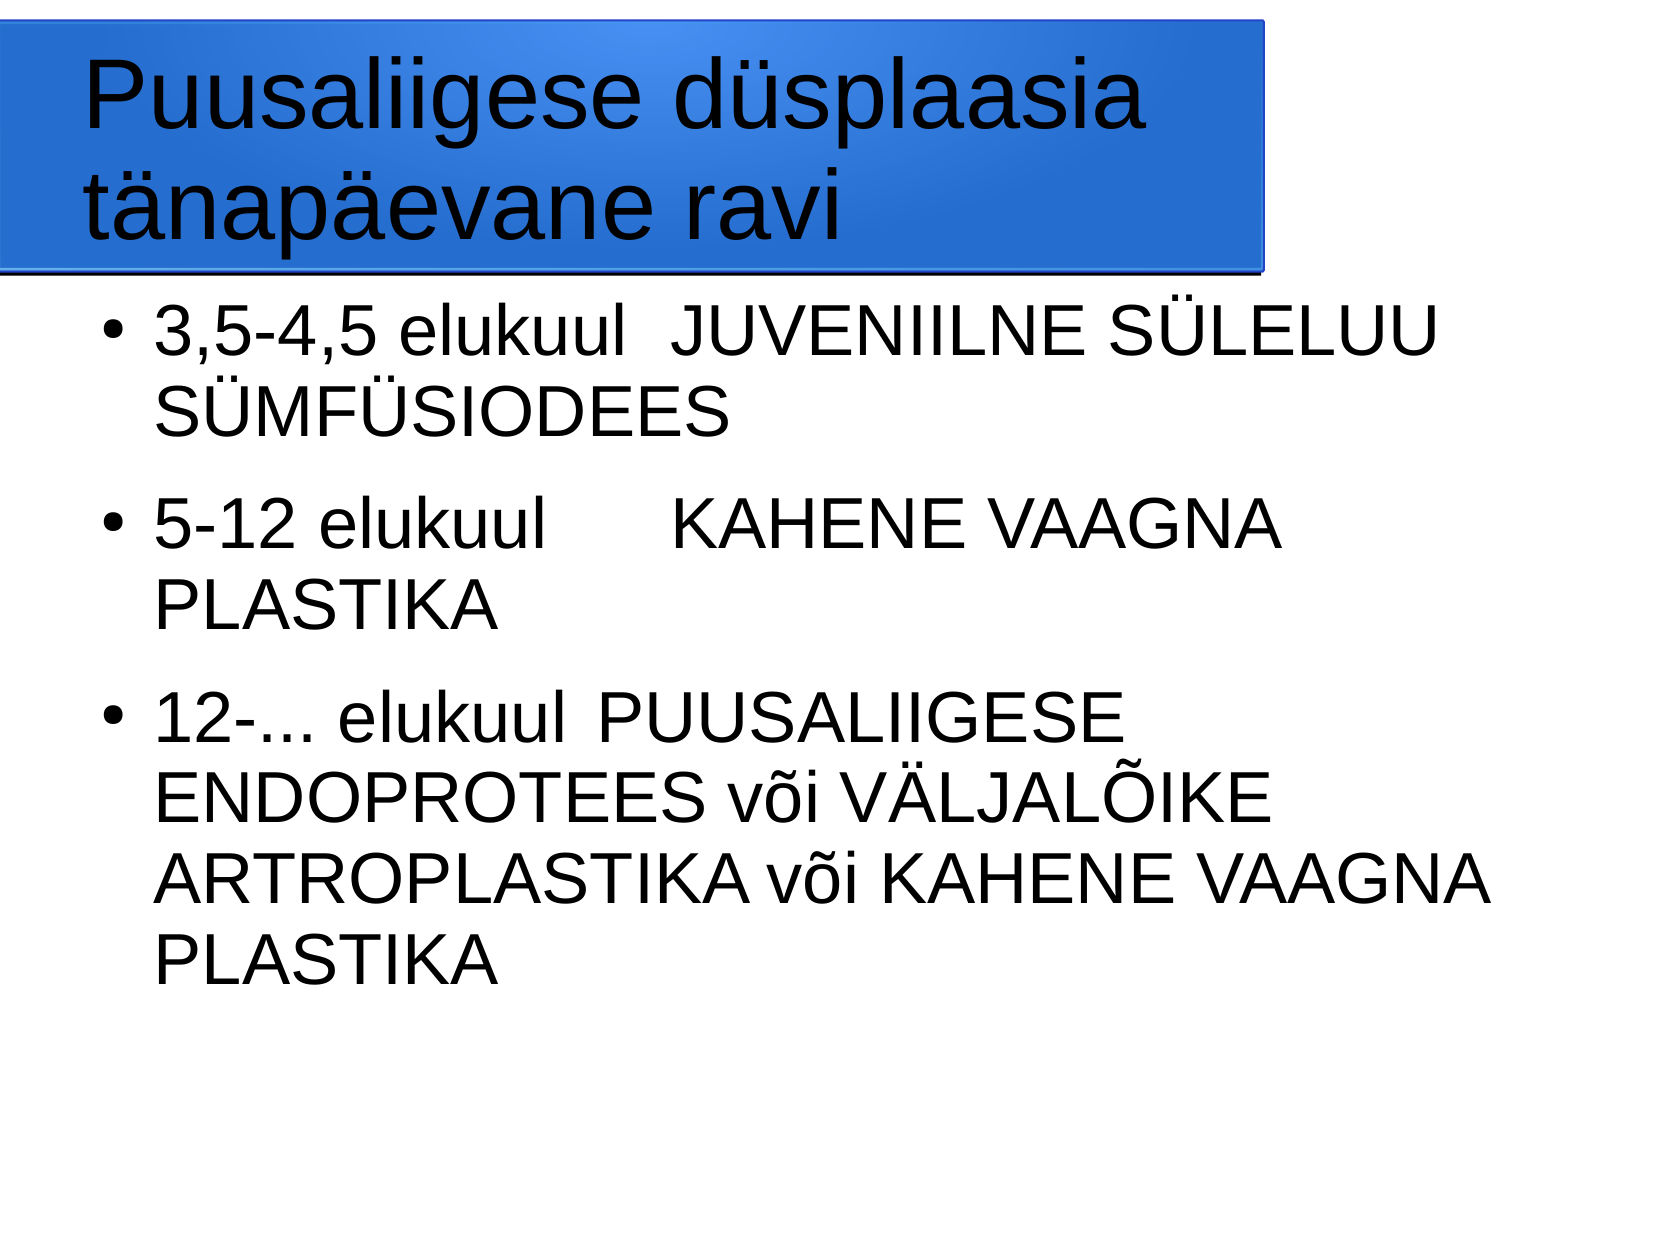

# Puusaliigese düsplaasia tänapäevane ravi
3,5-4,5 elukuul 	JUVENIILNE SÜLELUU SÜMFÜSIODEES
5-12 elukuul		KAHENE VAAGNA PLASTIKA
12-... elukuul 	PUUSALIIGESE ENDOPROTEES või VÄLJALÕIKE ARTROPLASTIKA või KAHENE VAAGNA PLASTIKA